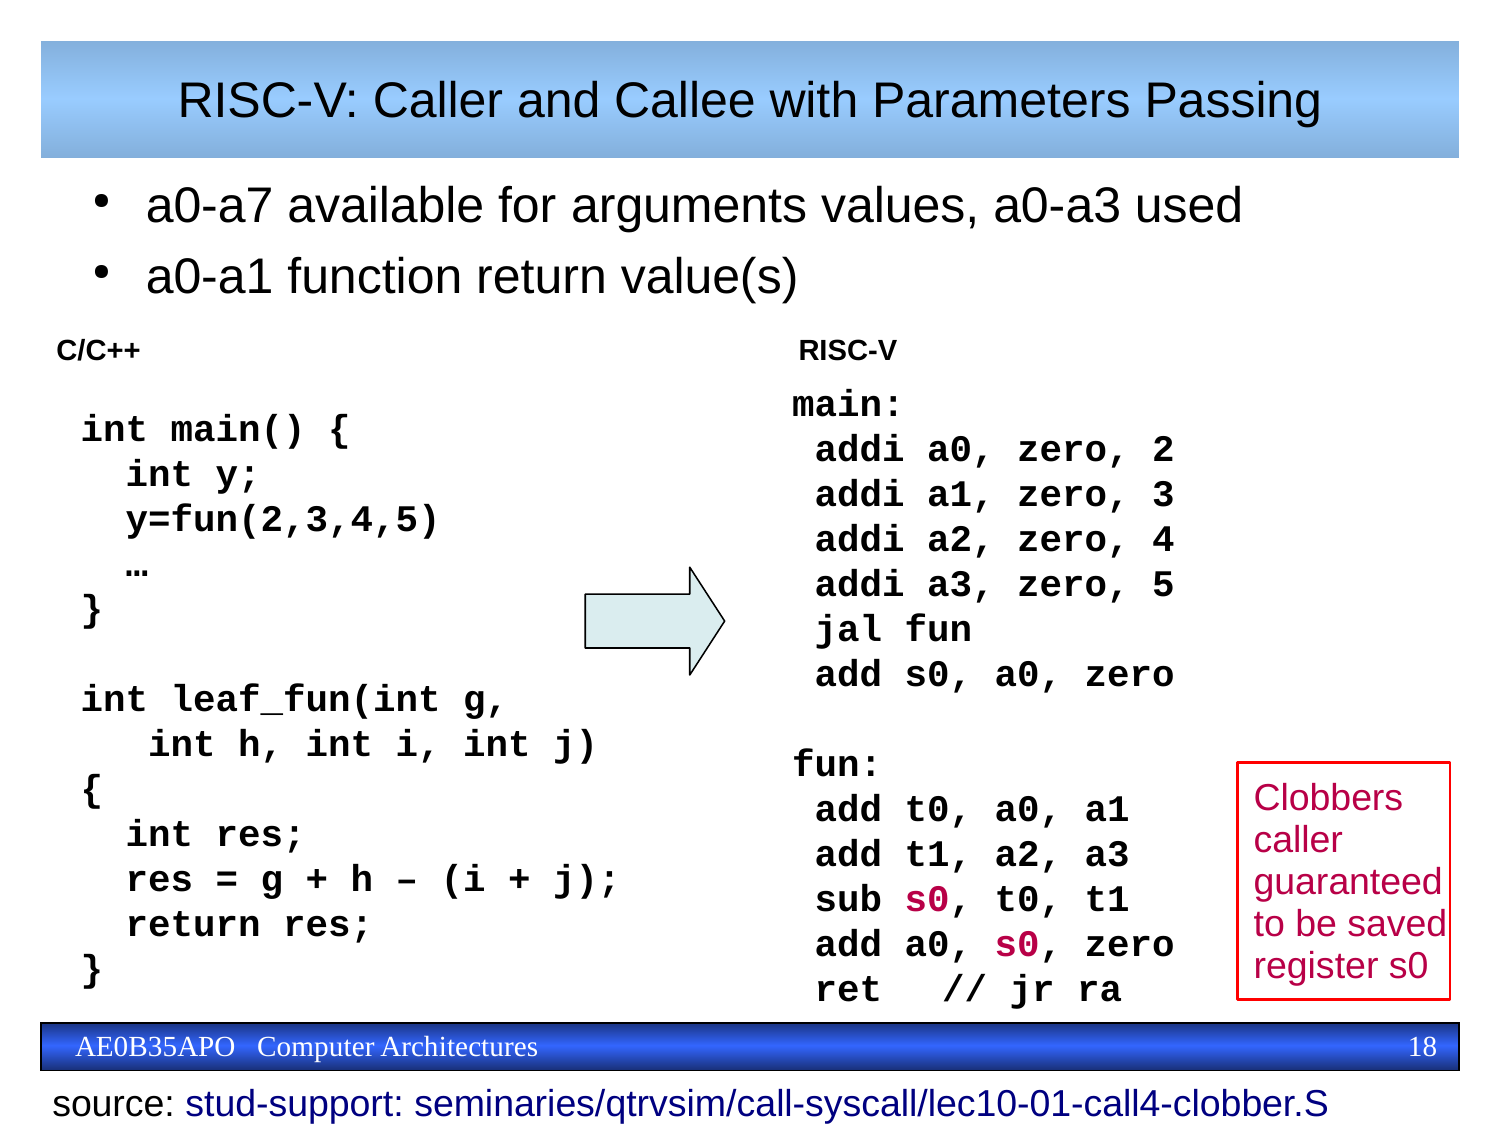

# RISC-V: Caller and Callee with Parameters Passing
a0-a7 available for arguments values, a0-a3 used
a0-a1 function return value(s)
C/C++
RISC-V
main:
 addi a0, zero, 2
 addi a1, zero, 3
 addi a2, zero, 4
 addi a3, zero, 5
 jal fun
 add s0, a0, zero
fun:
 add t0, a0, a1
 add t1, a2, a3
 sub s0, t0, t1
 add a0, s0, zero
 ret	// jr ra
int main() {
 int y;
 y=fun(2,3,4,5)
 …
}
int leaf_fun(int g,
 int h, int i, int j)
{
 int res;
 res = g + h – (i + j);
 return res;
}
Clobbers
caller
guaranteed
to be saved
register s0
AE0B35APO Computer Architectures
18
source: stud-support: seminaries/qtrvsim/call-syscall/lec10-01-call4-clobber.S